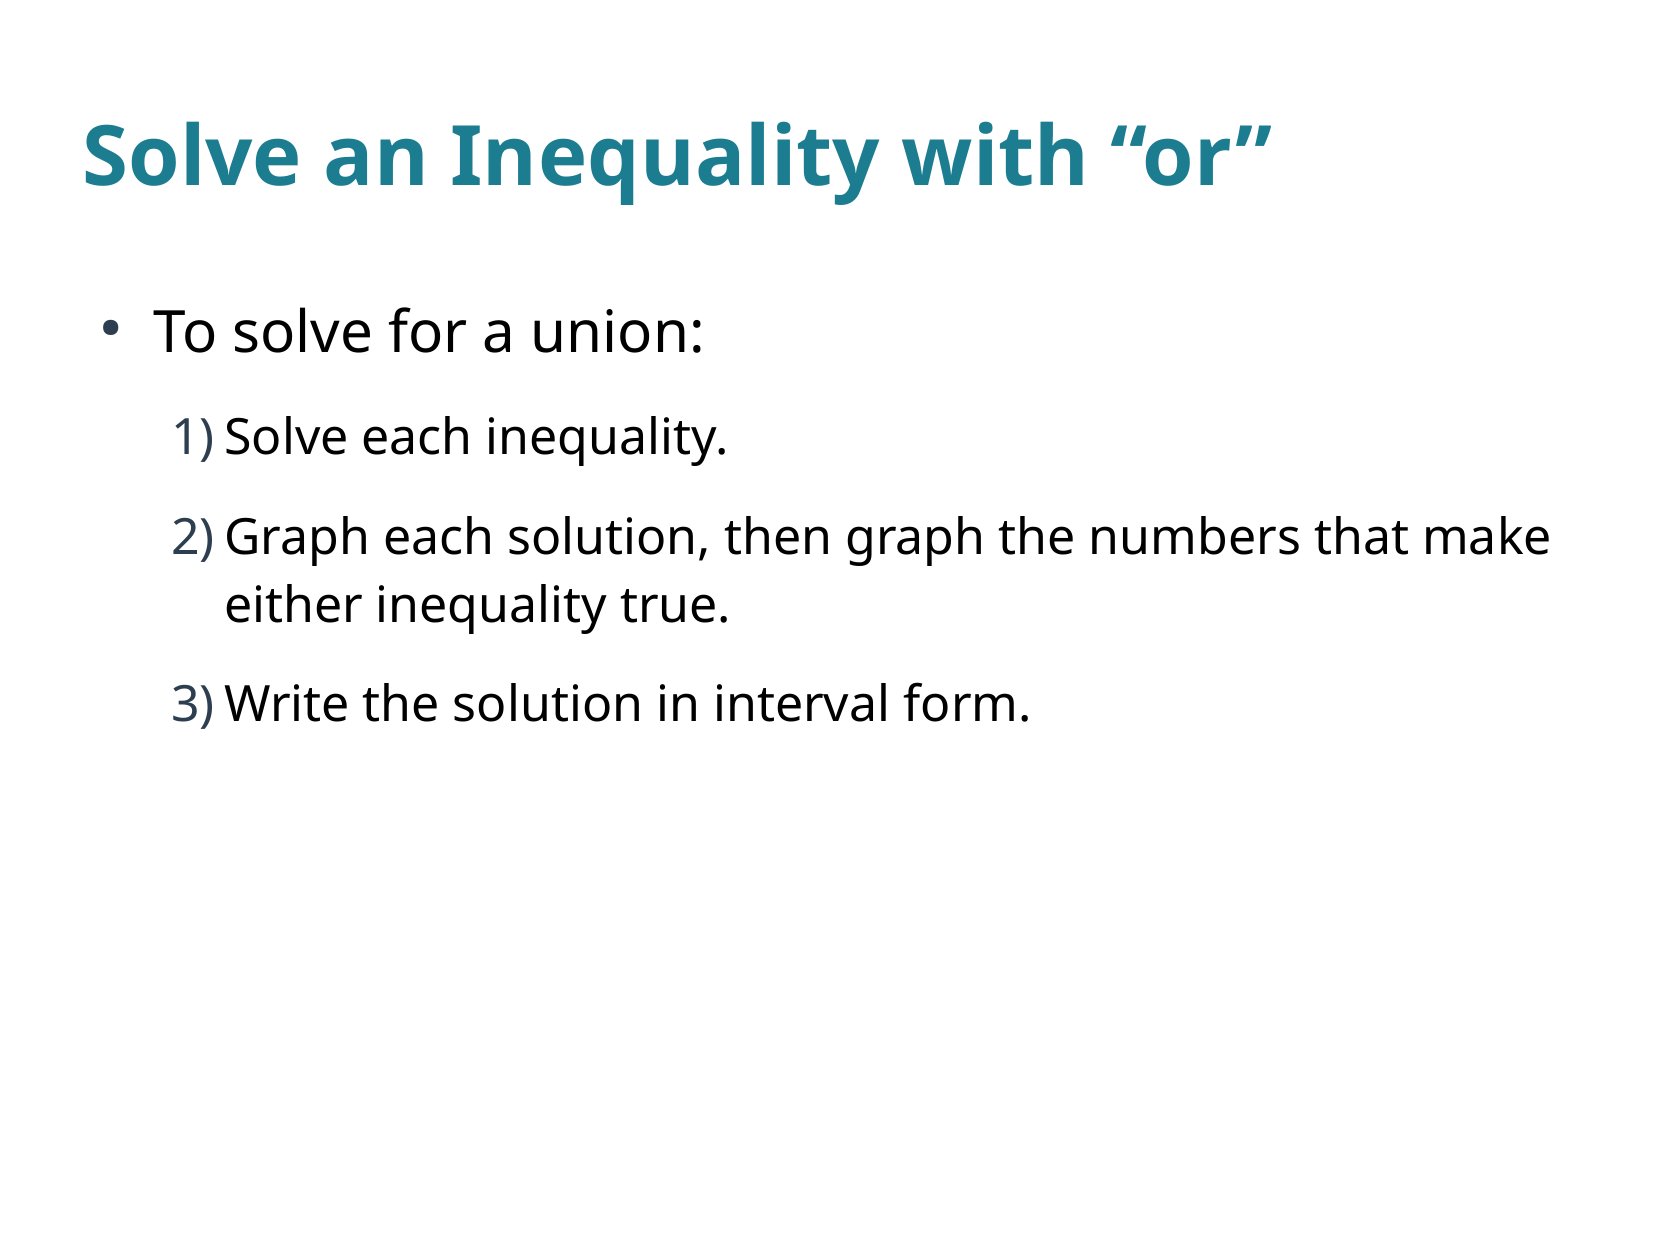

# Solve an Inequality with “or”
To solve for a union:
Solve each inequality.
Graph each solution, then graph the numbers that make either inequality true.
Write the solution in interval form.